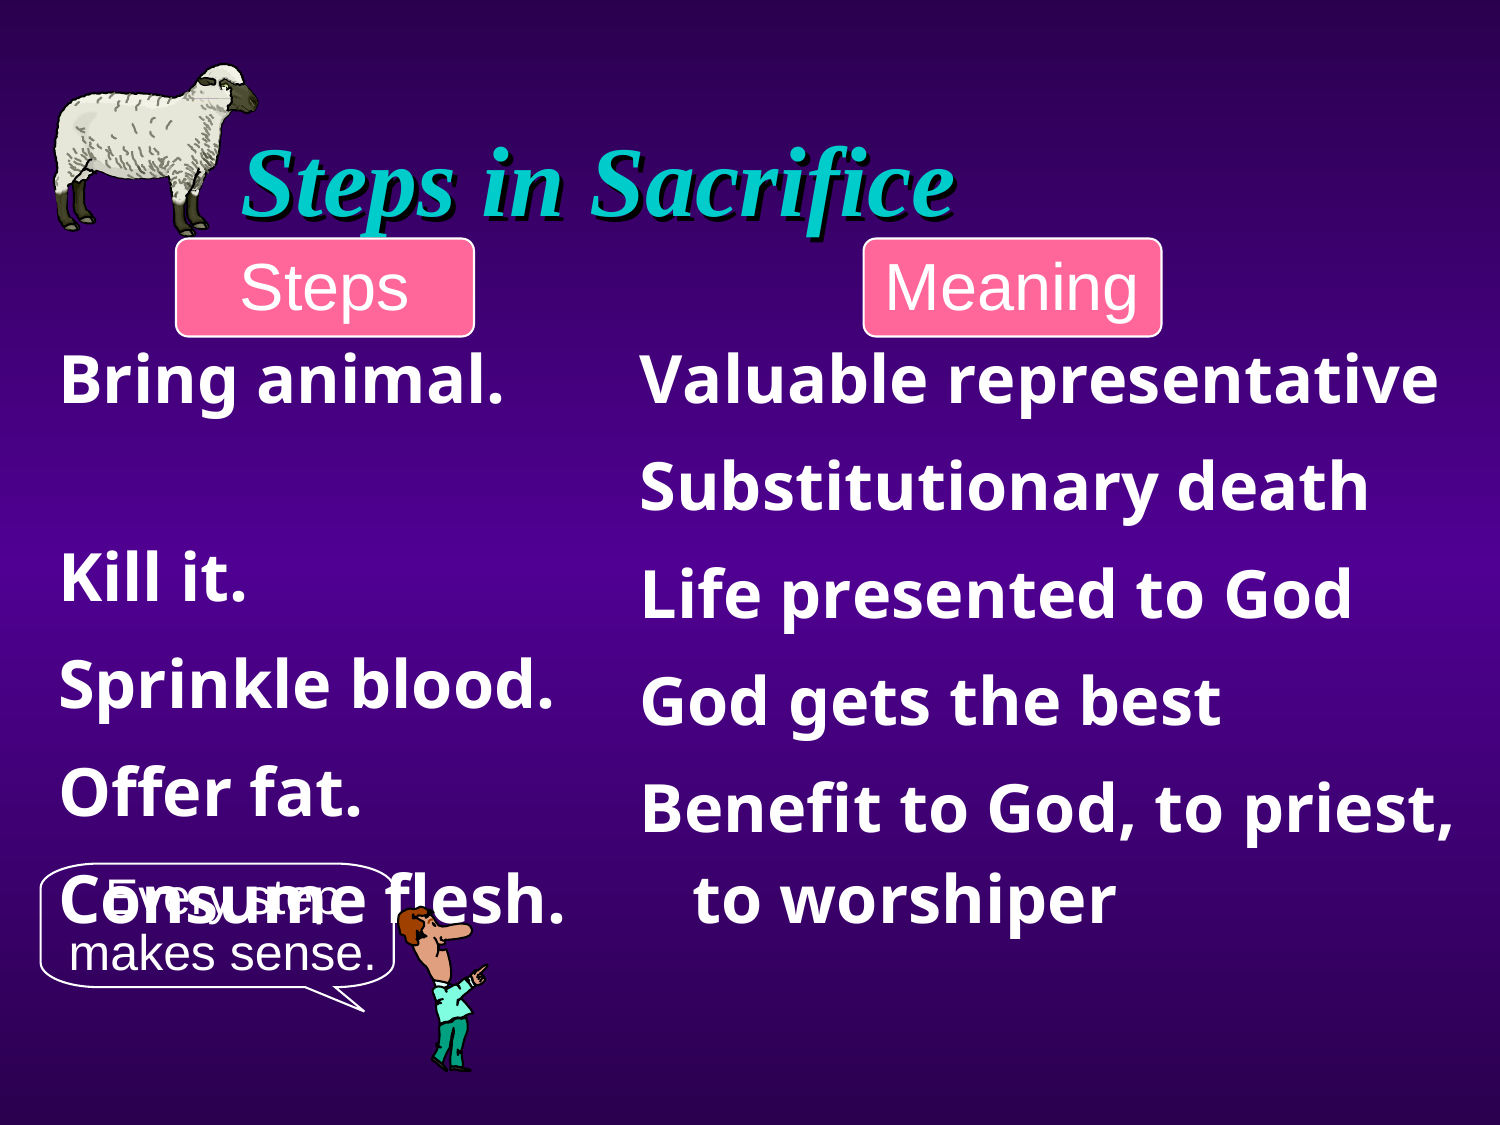

# Steps in Sacrifice
Steps
Meaning
Bring animal.
Kill it.
Sprinkle blood.
Offer fat.
Consume flesh.
Valuable representative
Substitutionary death
Life presented to God
God gets the best
Benefit to God, to priest, to worshiper
Every step
makes sense.